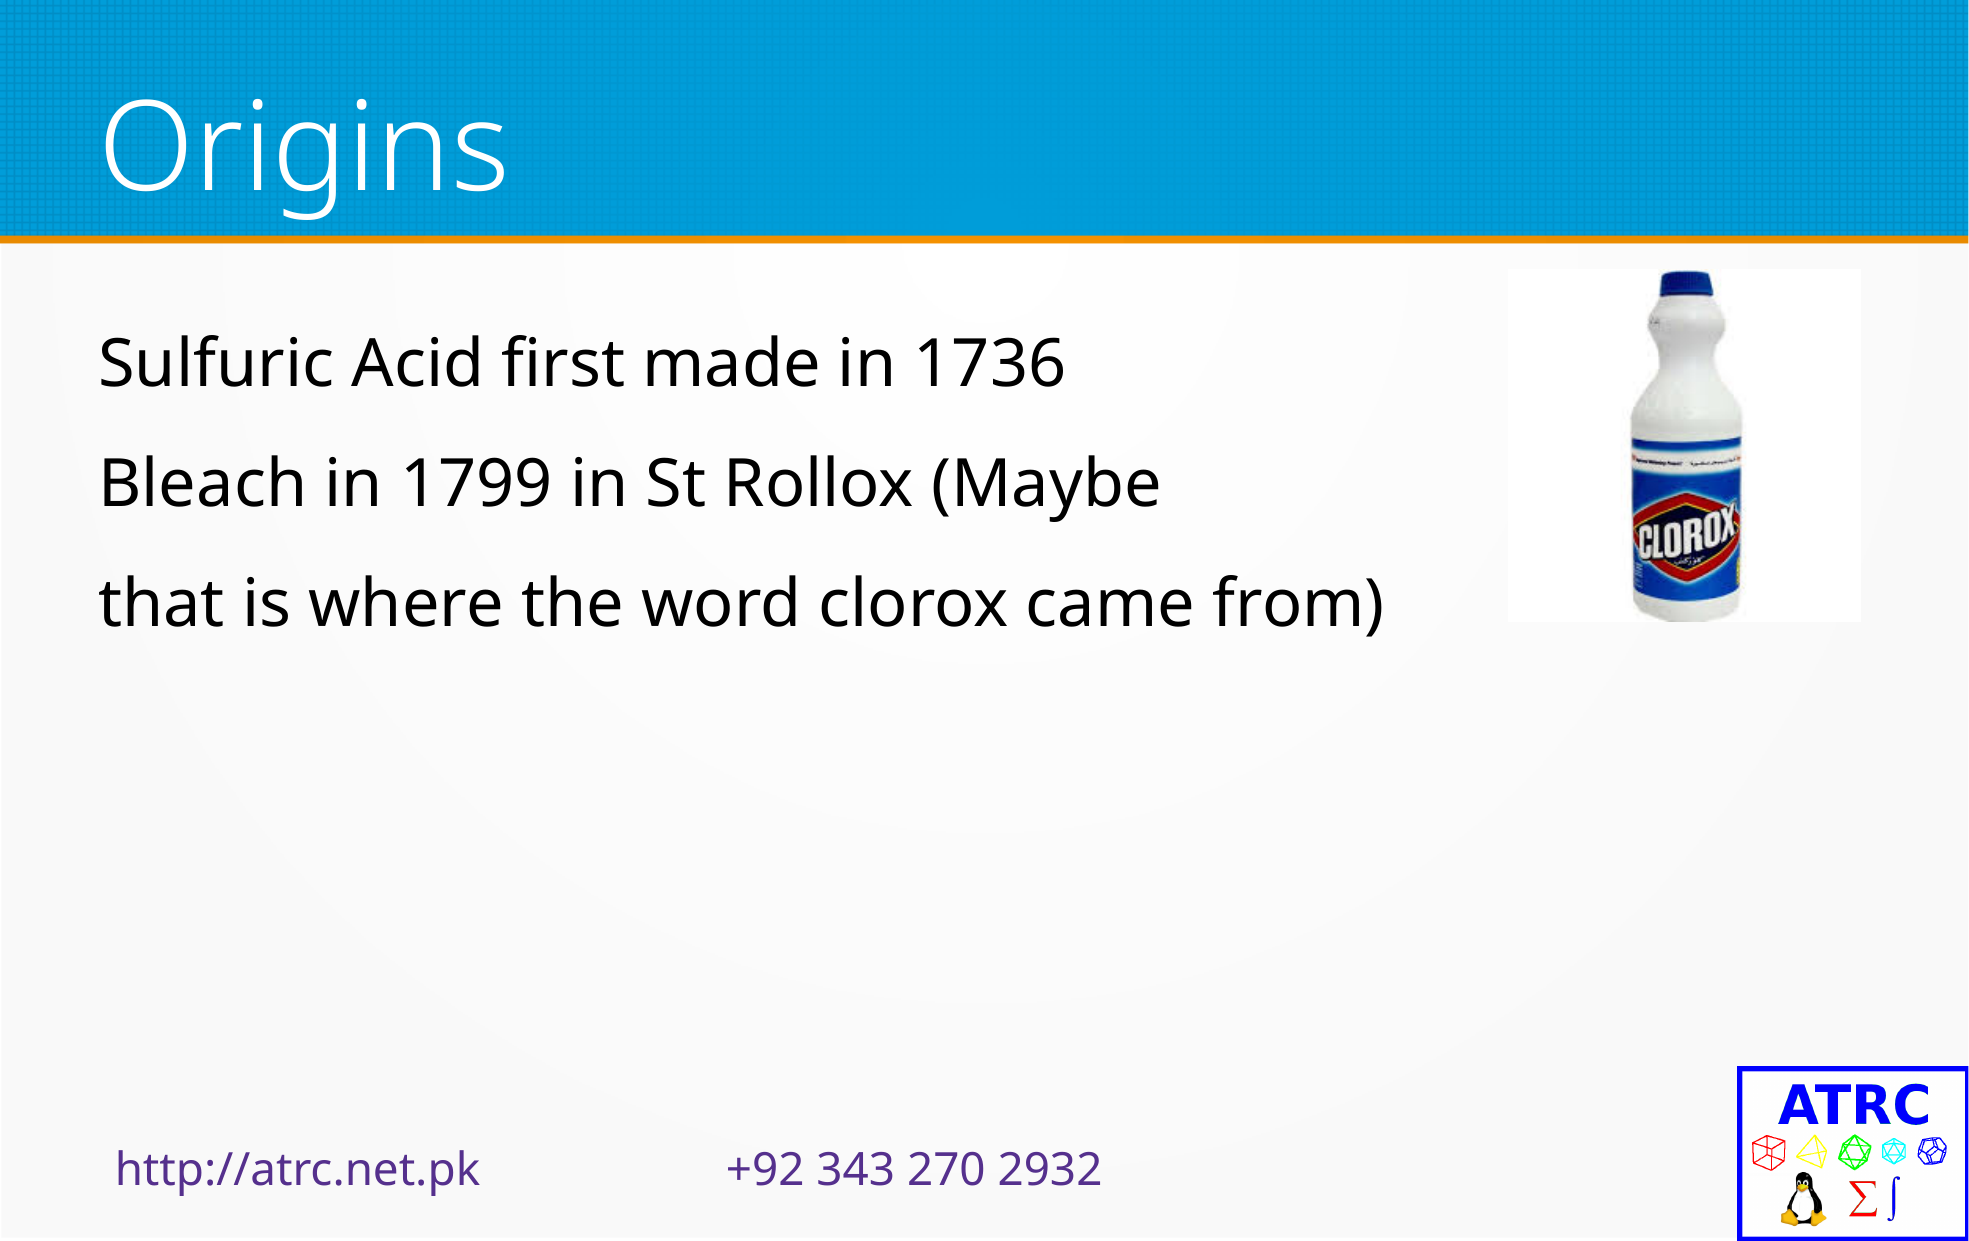

# Origins
Sulfuric Acid first made in 1736
Bleach in 1799 in St Rollox (Maybe
that is where the word clorox came from)